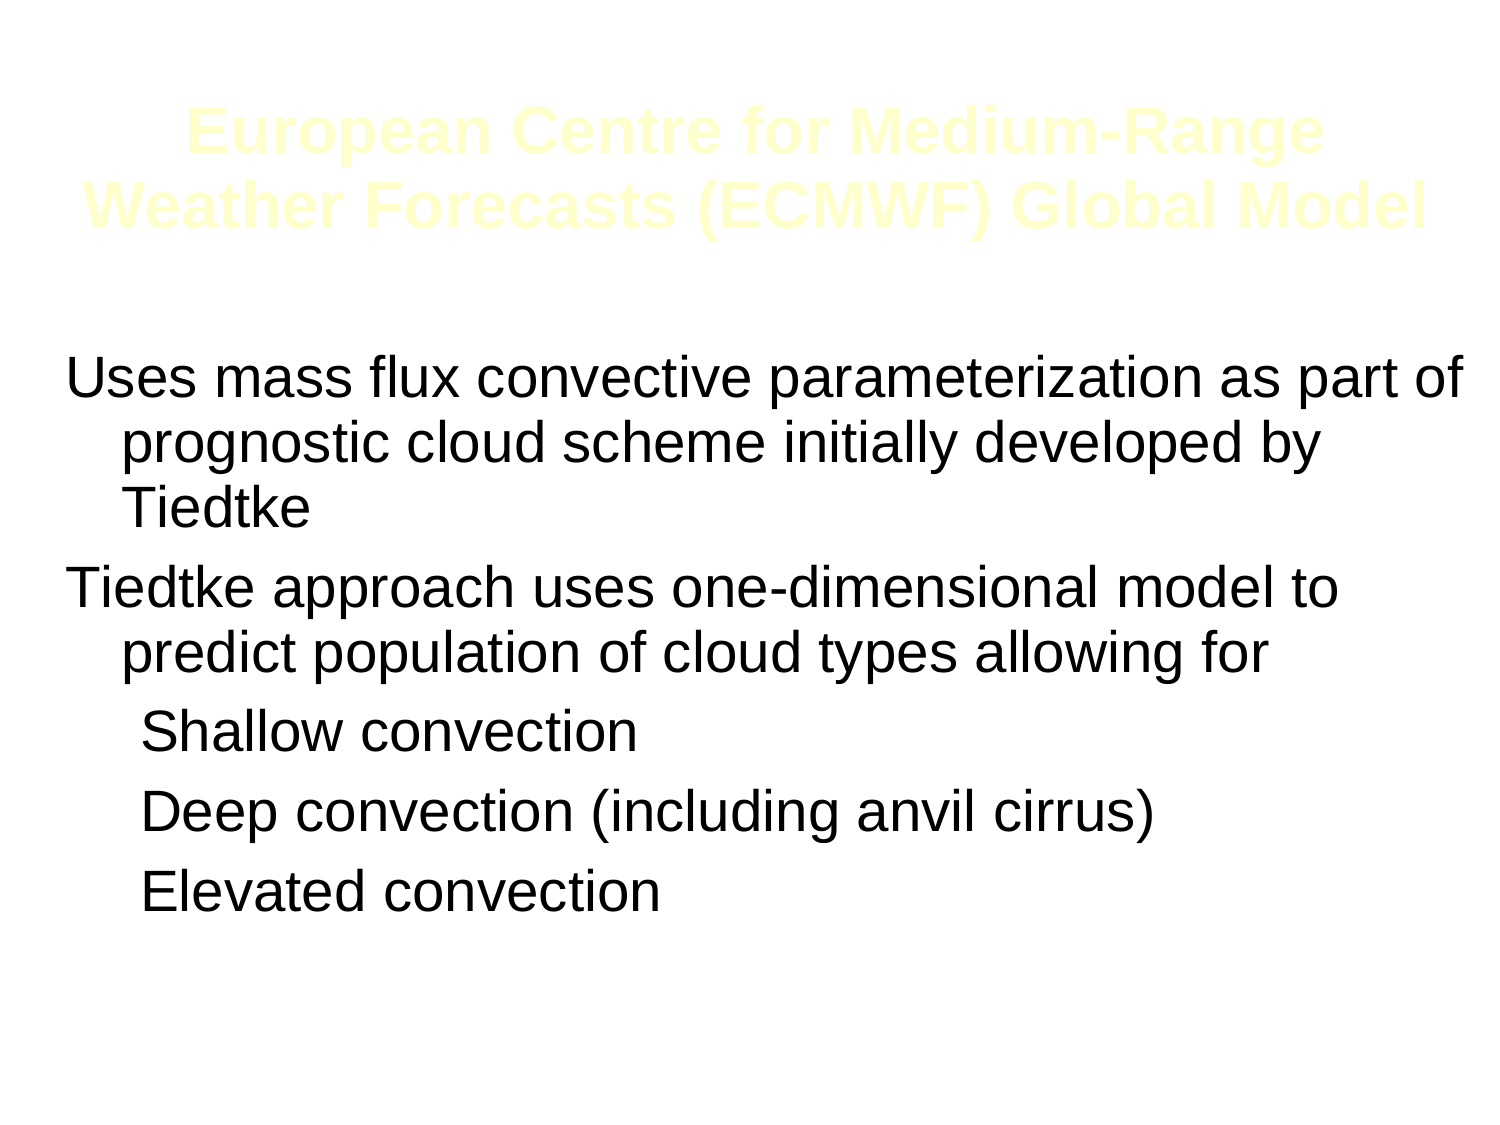

# European Centre for Medium-Range Weather Forecasts (ECMWF) Global Model
Uses mass flux convective parameterization as part of prognostic cloud scheme initially developed by Tiedtke
Tiedtke approach uses one-dimensional model to predict population of cloud types allowing for
Shallow convection
Deep convection (including anvil cirrus)
Elevated convection